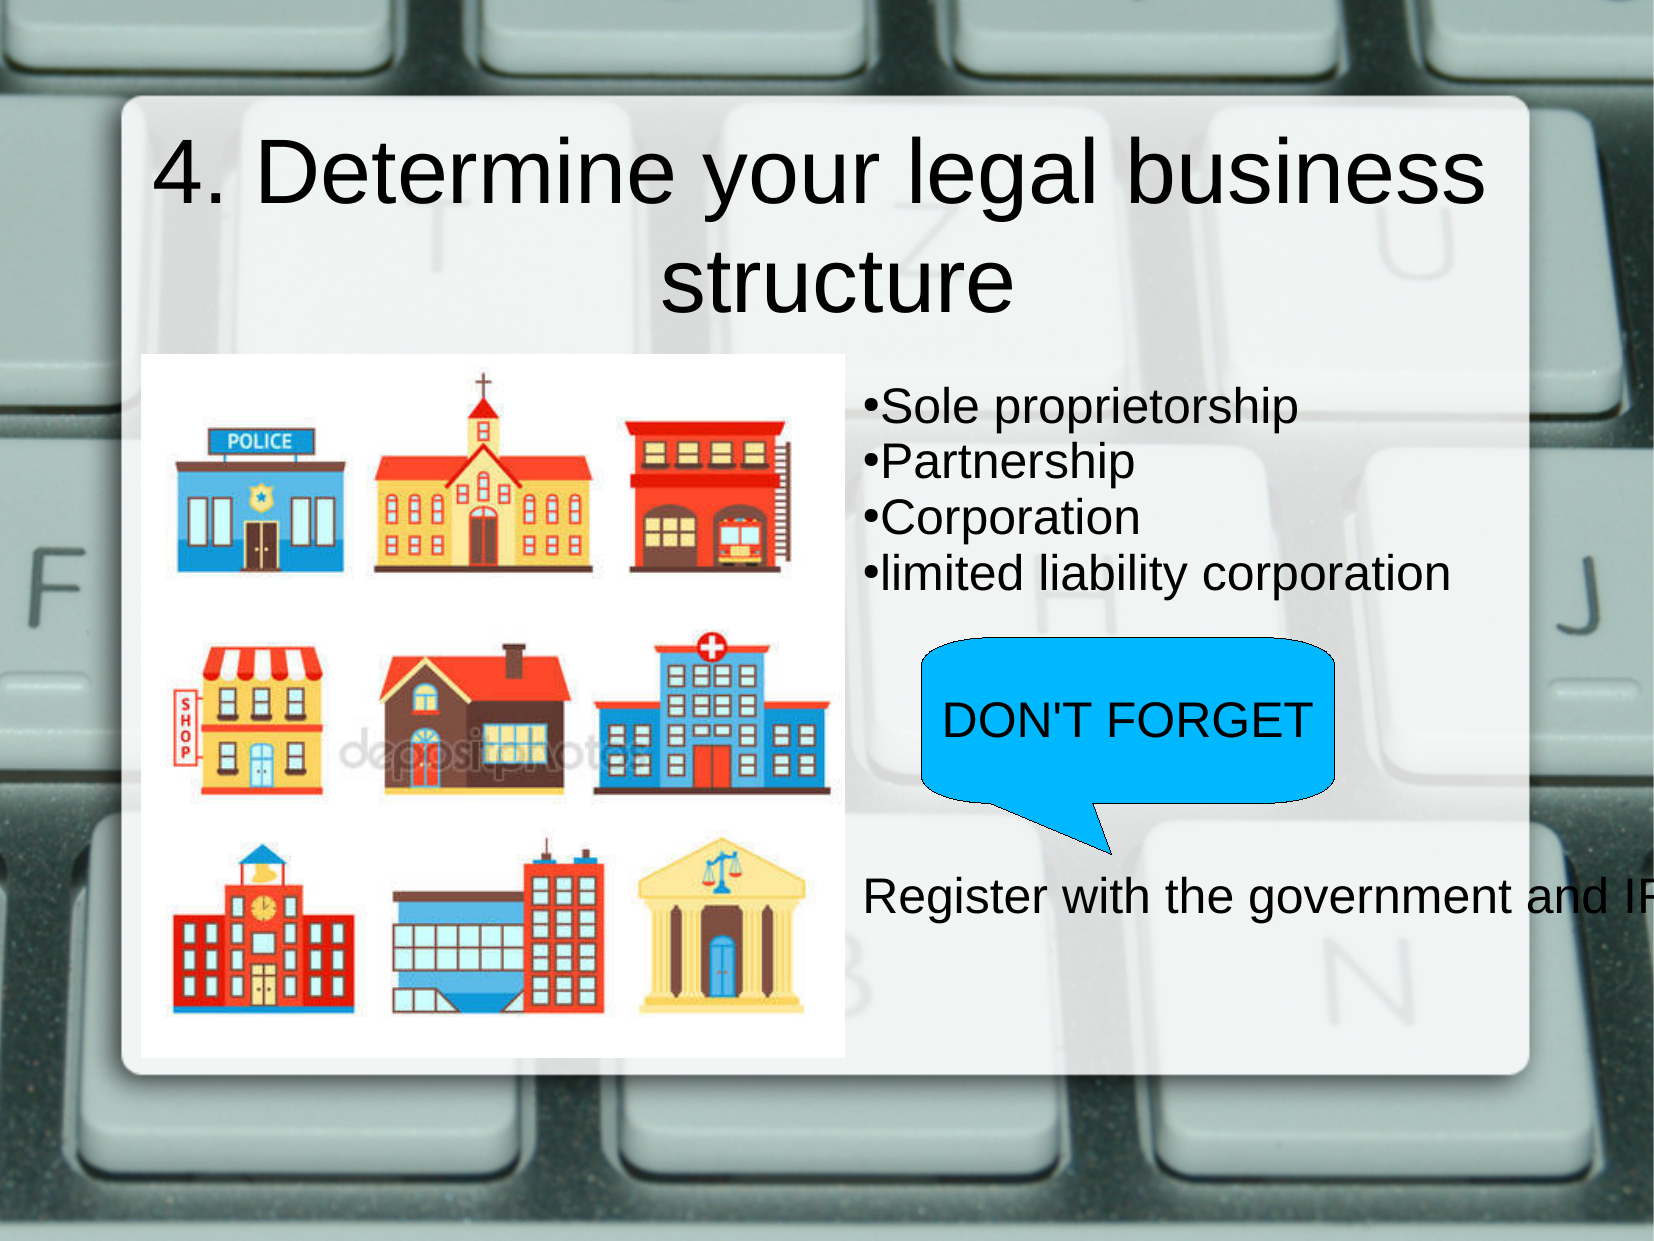

# 4. Determine your legal business structure
Sole proprietorship
Partnership
Corporation
limited liability corporation
DON'T FORGET
Register with the government and IRS